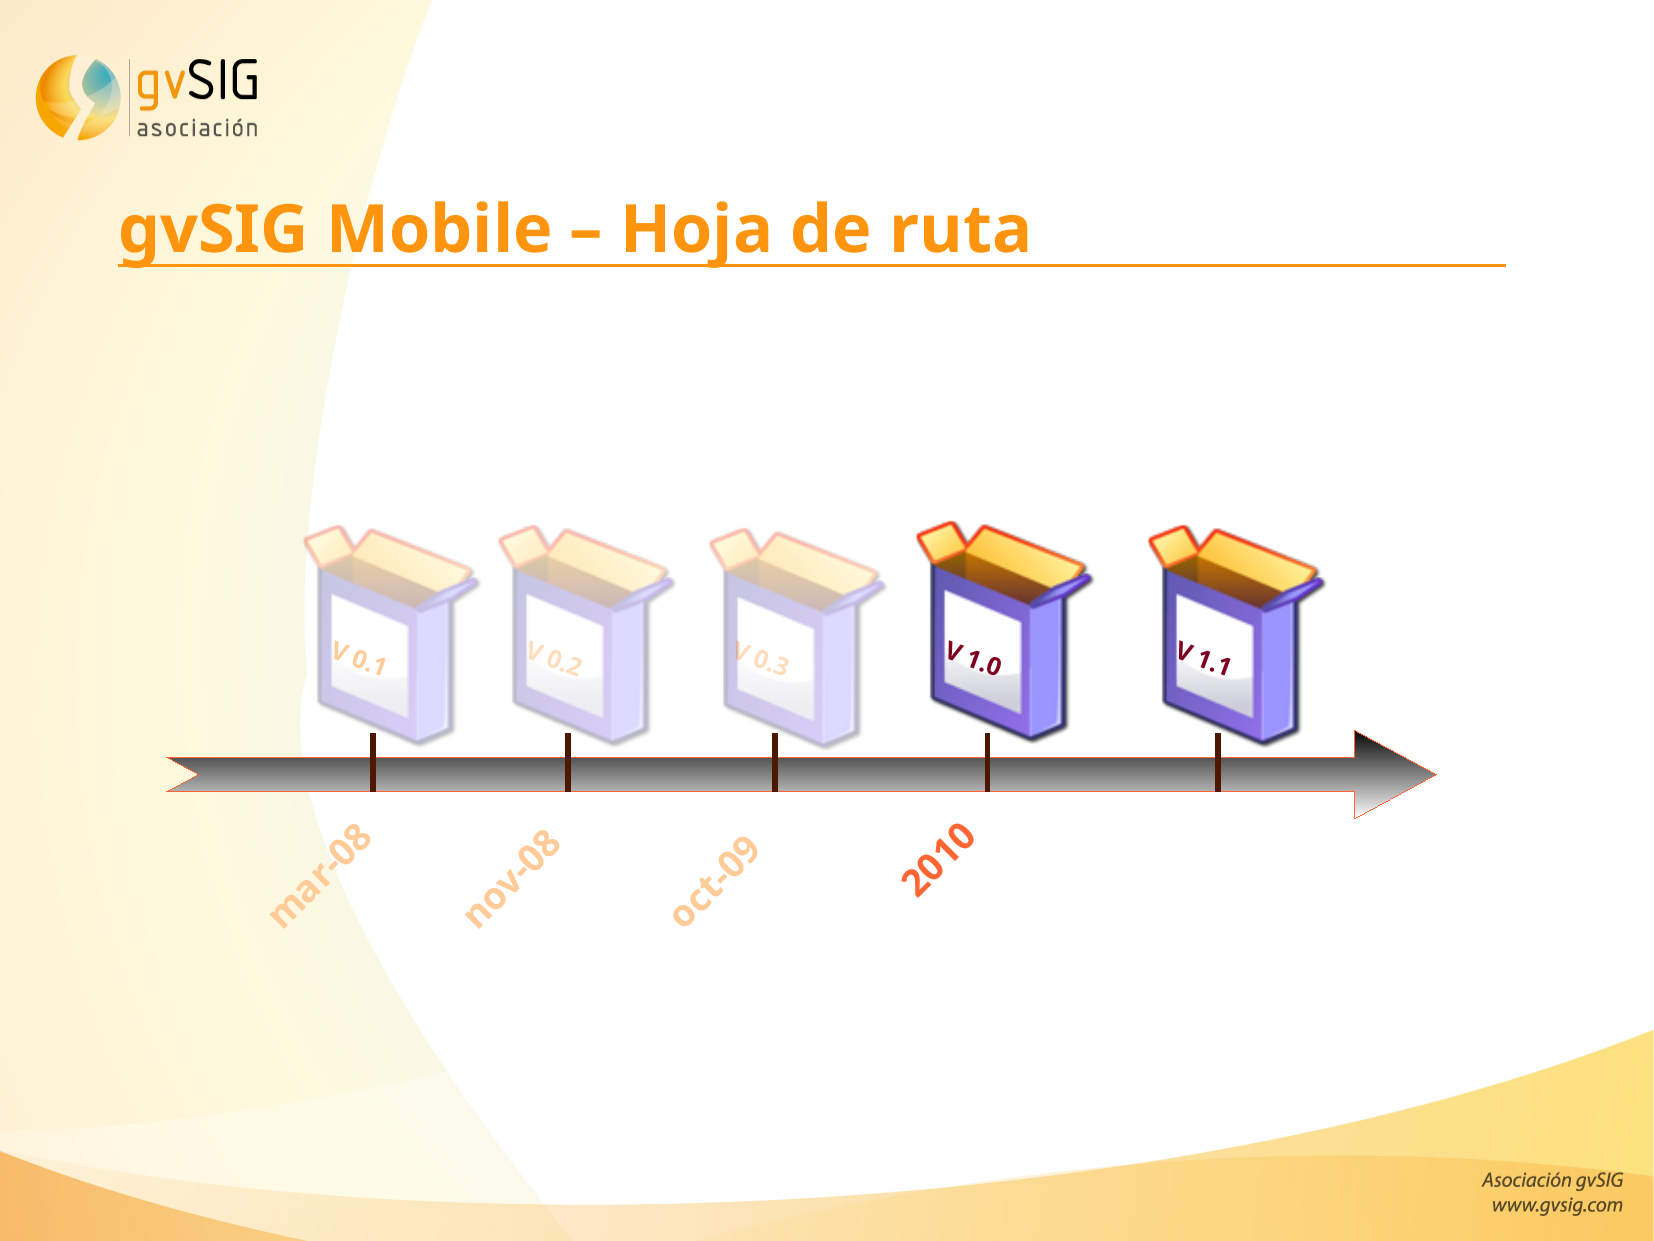

# gvSIG Mobile – Hoja de ruta
V 0.1
V 0.2
V 0.3
V 1.0
V 1.1
2010
mar-08
nov-08
oct-09